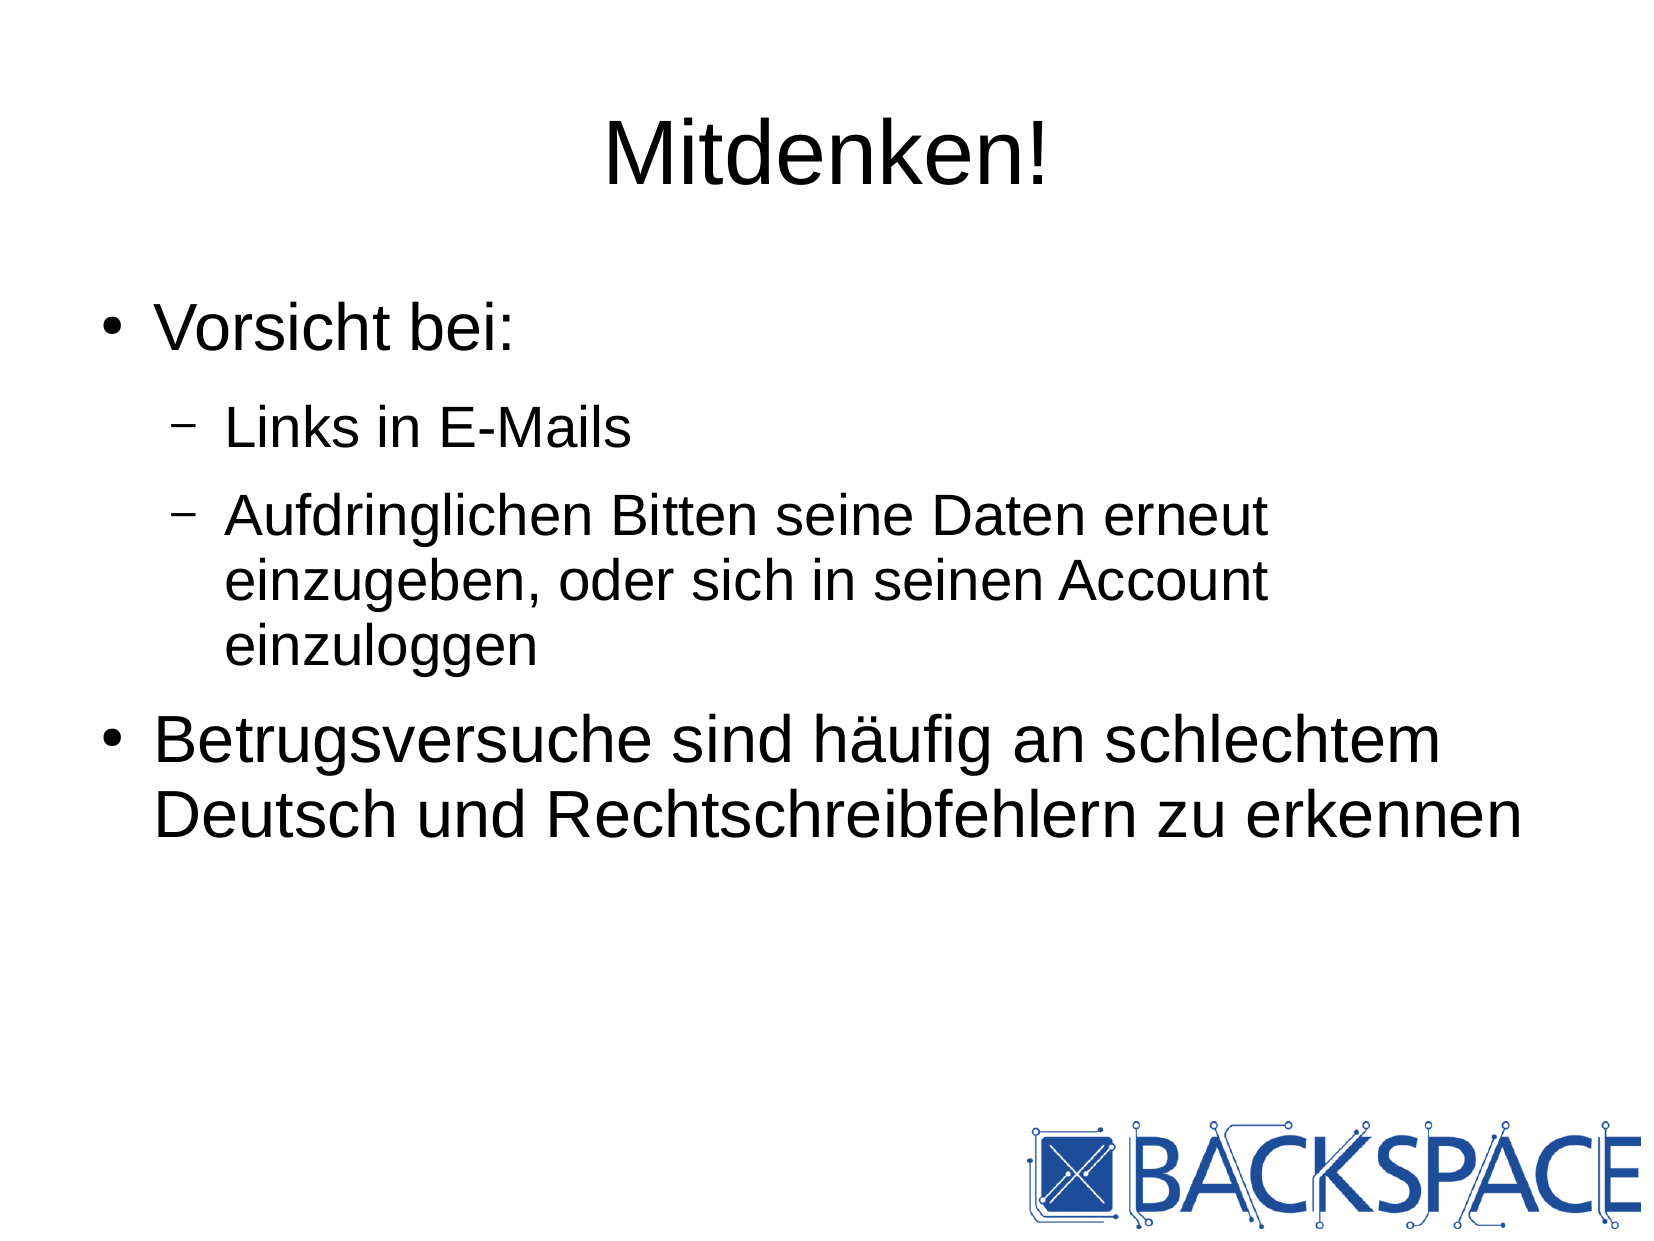

# Mitdenken!
Vorsicht bei:
Links in E-Mails
Aufdringlichen Bitten seine Daten erneut einzugeben, oder sich in seinen Account einzuloggen
Betrugsversuche sind häufig an schlechtem Deutsch und Rechtschreibfehlern zu erkennen